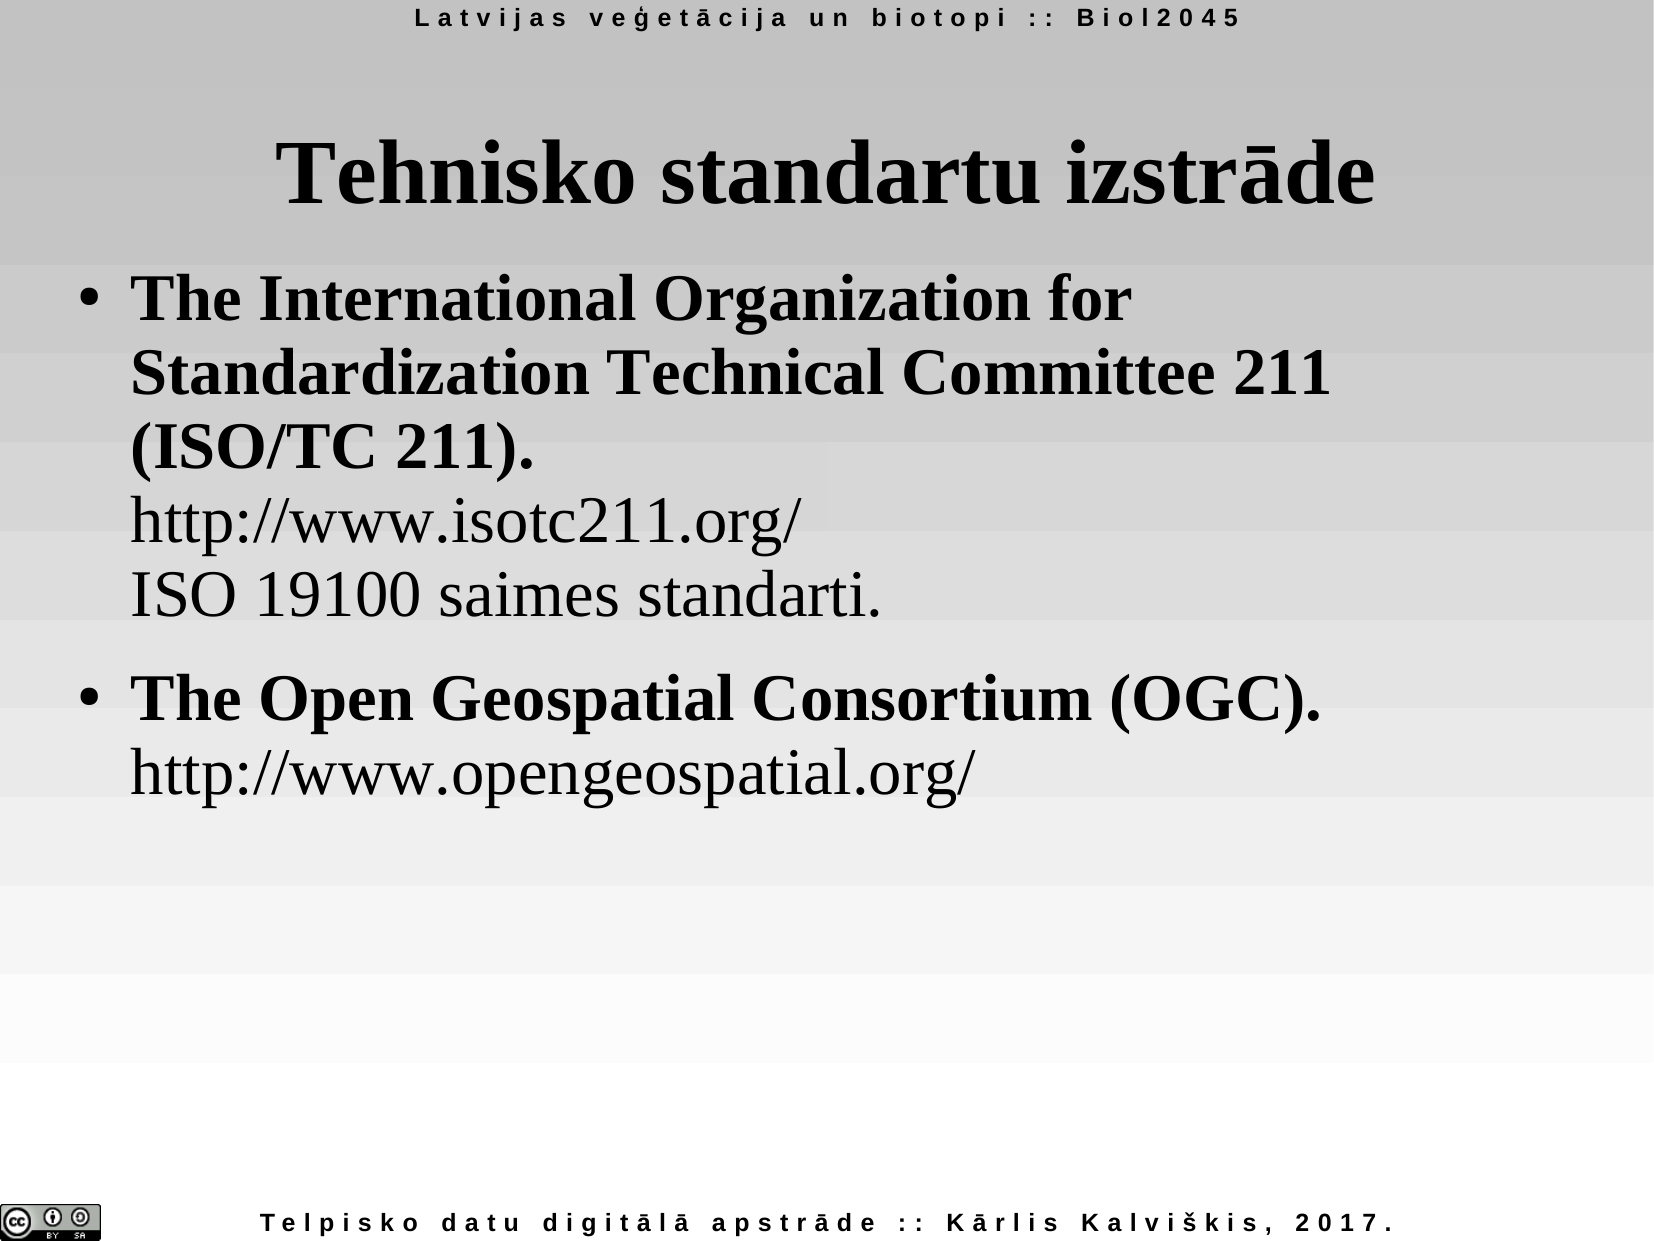

# Tehnisko standartu izstrāde
The International Organization for Standardization Technical Committee 211 (ISO/TC 211).
http://www.isotc211.org/
ISO 19100 saimes standarti.
The Open Geospatial Consortium (OGC).
http://www.opengeospatial.org/